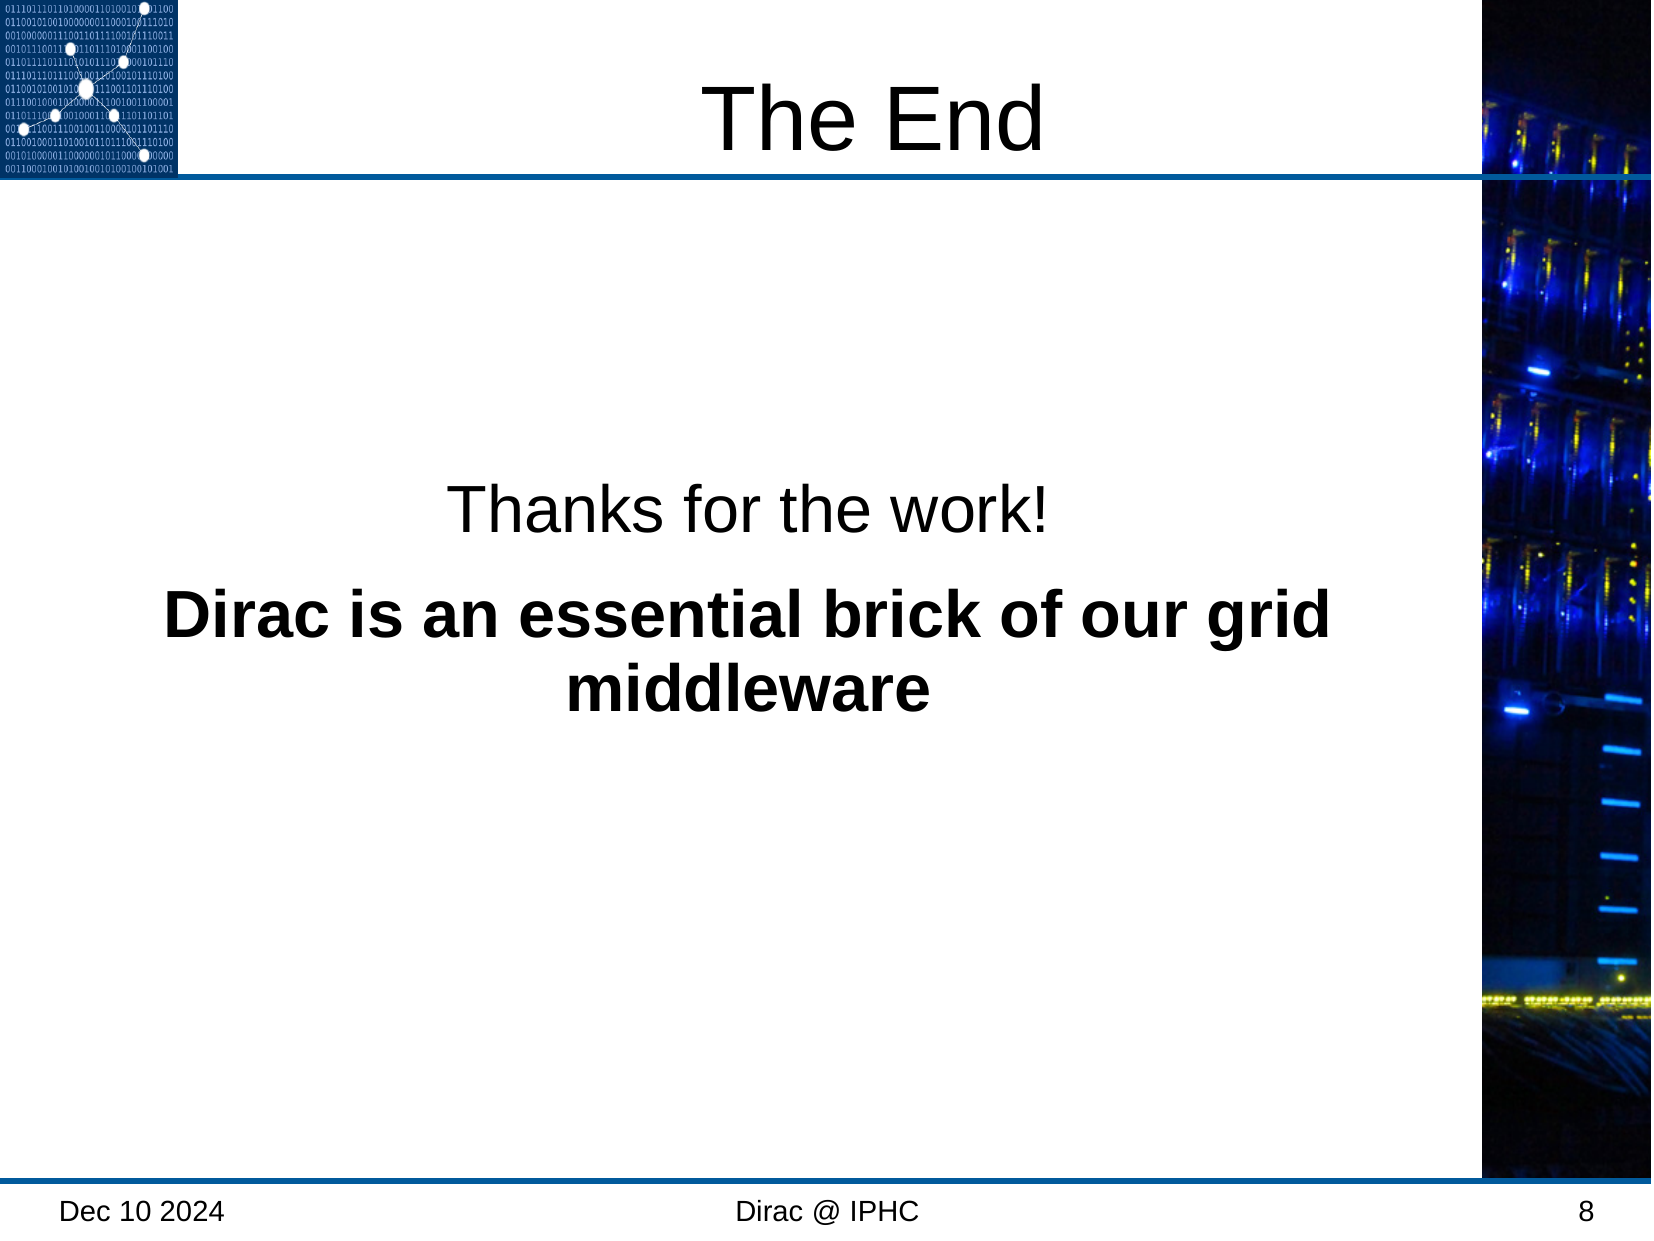

# The End
Thanks for the work!
Dirac is an essential brick of our grid middleware
10 décembre 2024
Dirac @ IPHC
8